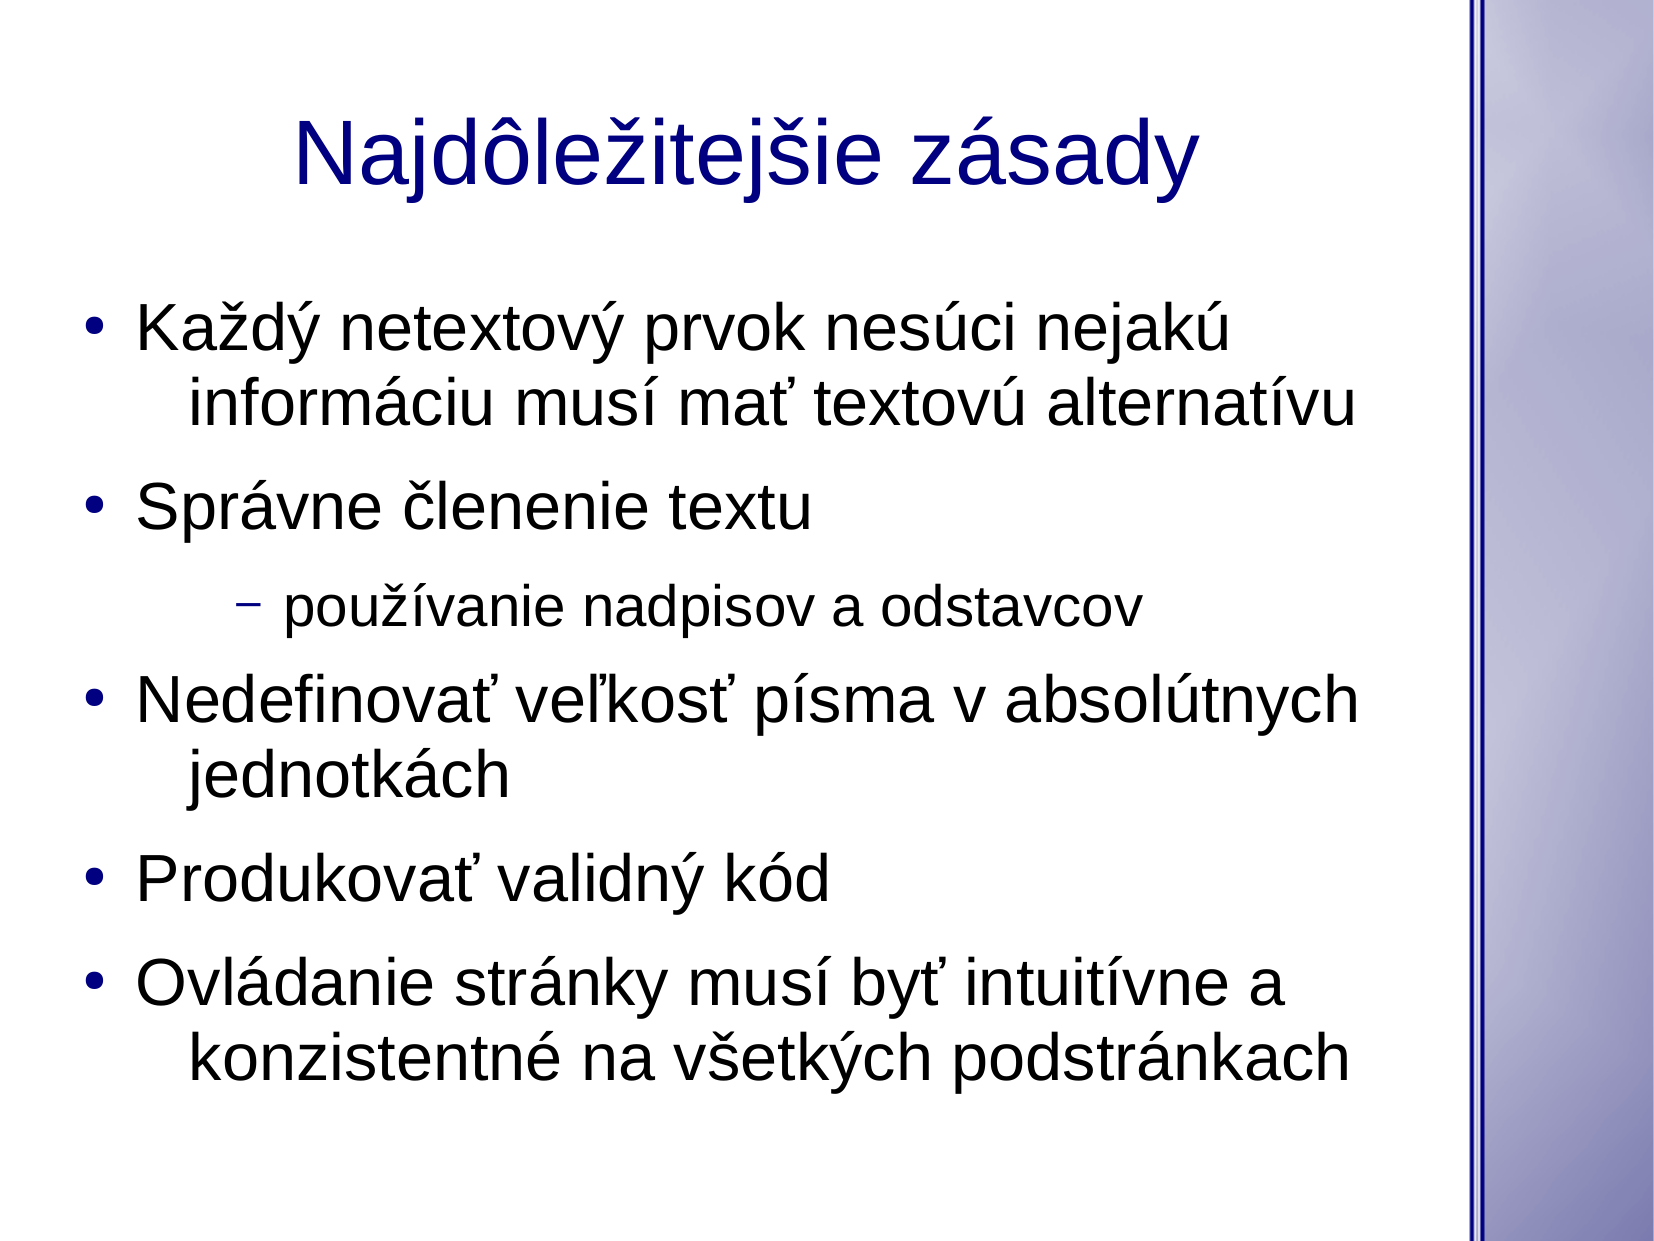

# Najdôležitejšie zásady
Každý netextový prvok nesúci nejakú informáciu musí mať textovú alternatívu
Správne členenie textu
používanie nadpisov a odstavcov
Nedefinovať veľkosť písma v absolútnych jednotkách
Produkovať validný kód
Ovládanie stránky musí byť intuitívne a konzistentné na všetkých podstránkach